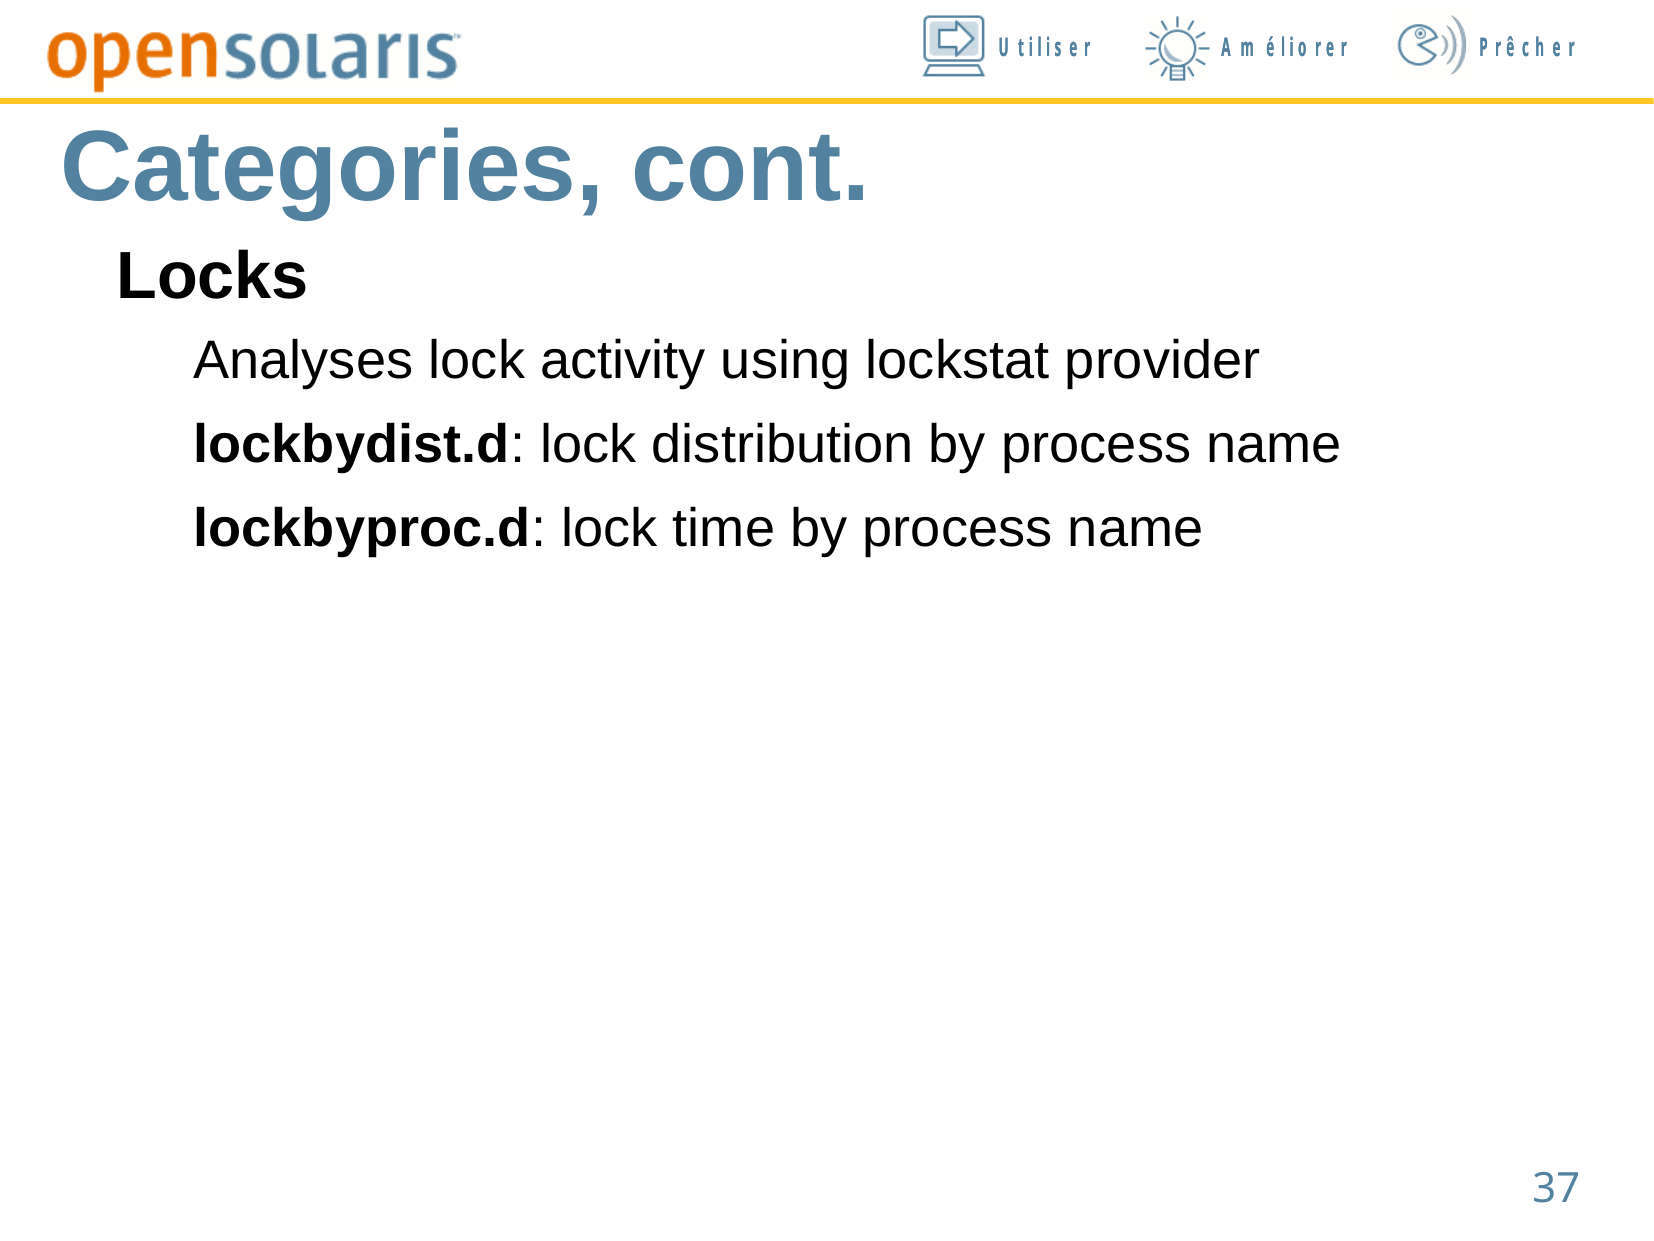

# Categories, cont.
Locks
Analyses lock activity using lockstat provider
lockbydist.d: lock distribution by process name
lockbyproc.d: lock time by process name